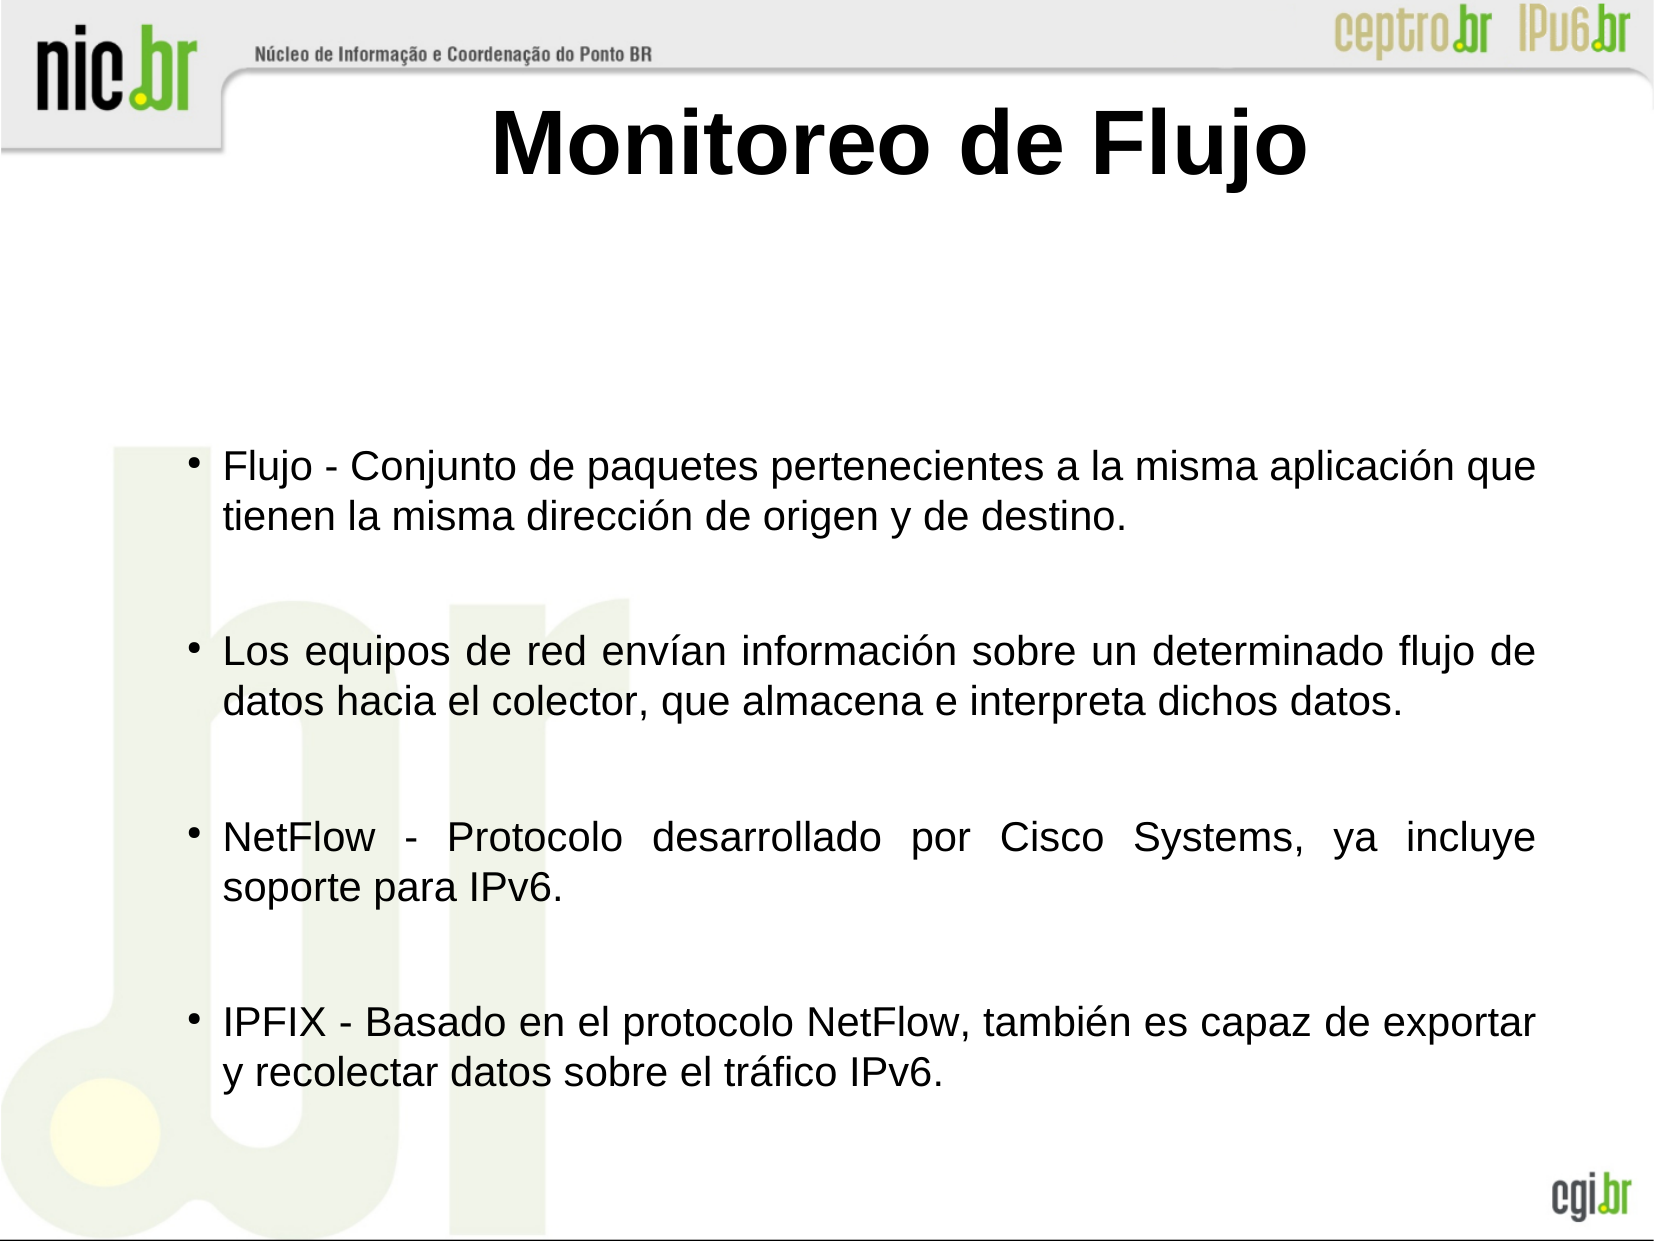

Monitoreo de Flujo
Flujo - Conjunto de paquetes pertenecientes a la misma aplicación que tienen la misma dirección de origen y de destino.
Los equipos de red envían información sobre un determinado flujo de datos hacia el colector, que almacena e interpreta dichos datos.
NetFlow - Protocolo desarrollado por Cisco Systems, ya incluye soporte para IPv6.
IPFIX - Basado en el protocolo NetFlow, también es capaz de exportar y recolectar datos sobre el tráfico IPv6.